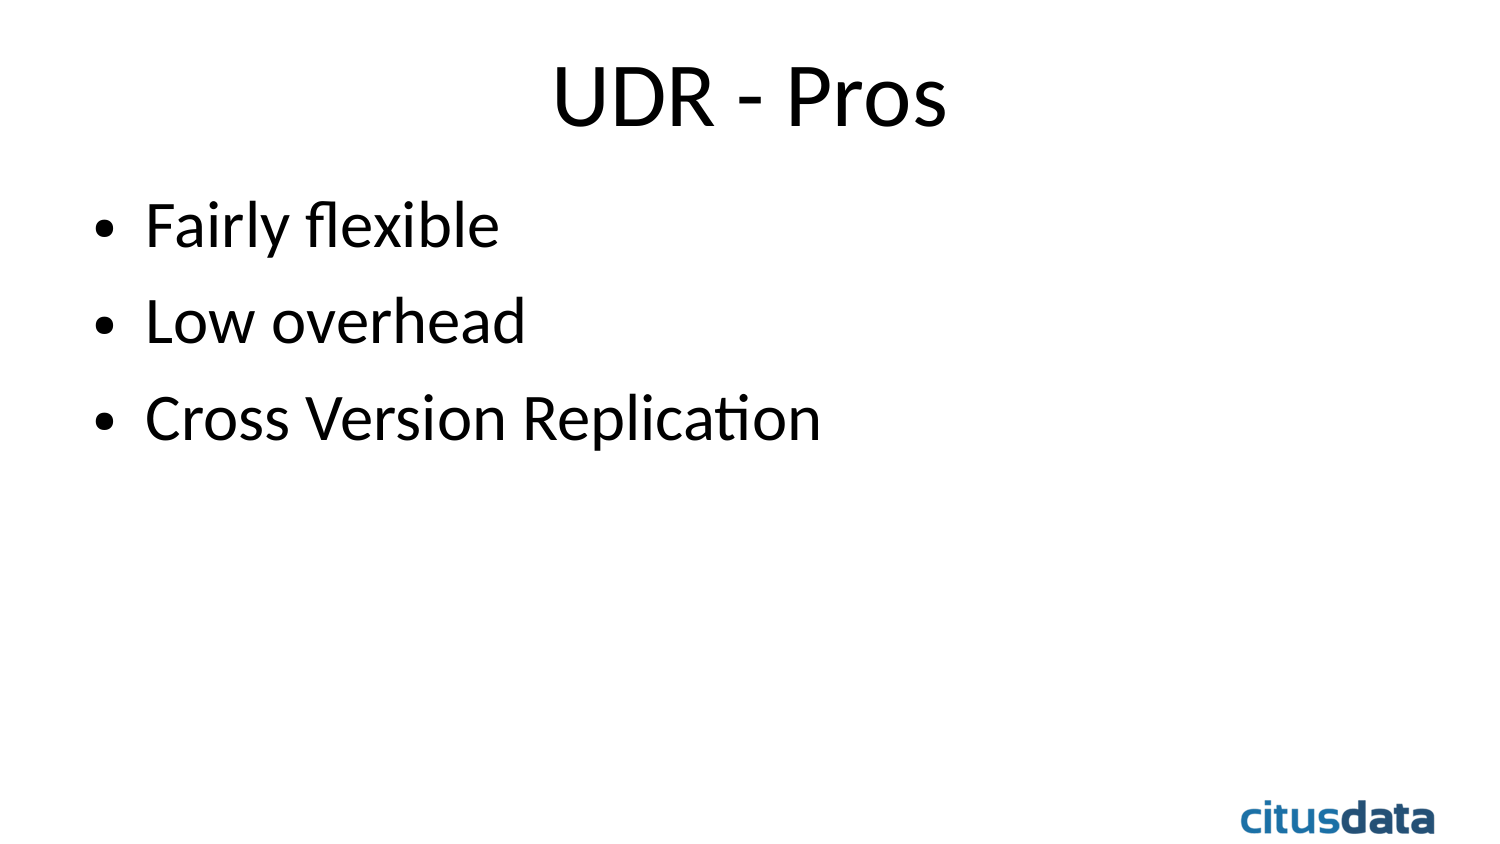

# UDR - Pros
Fairly flexible
Low overhead
Cross Version Replication